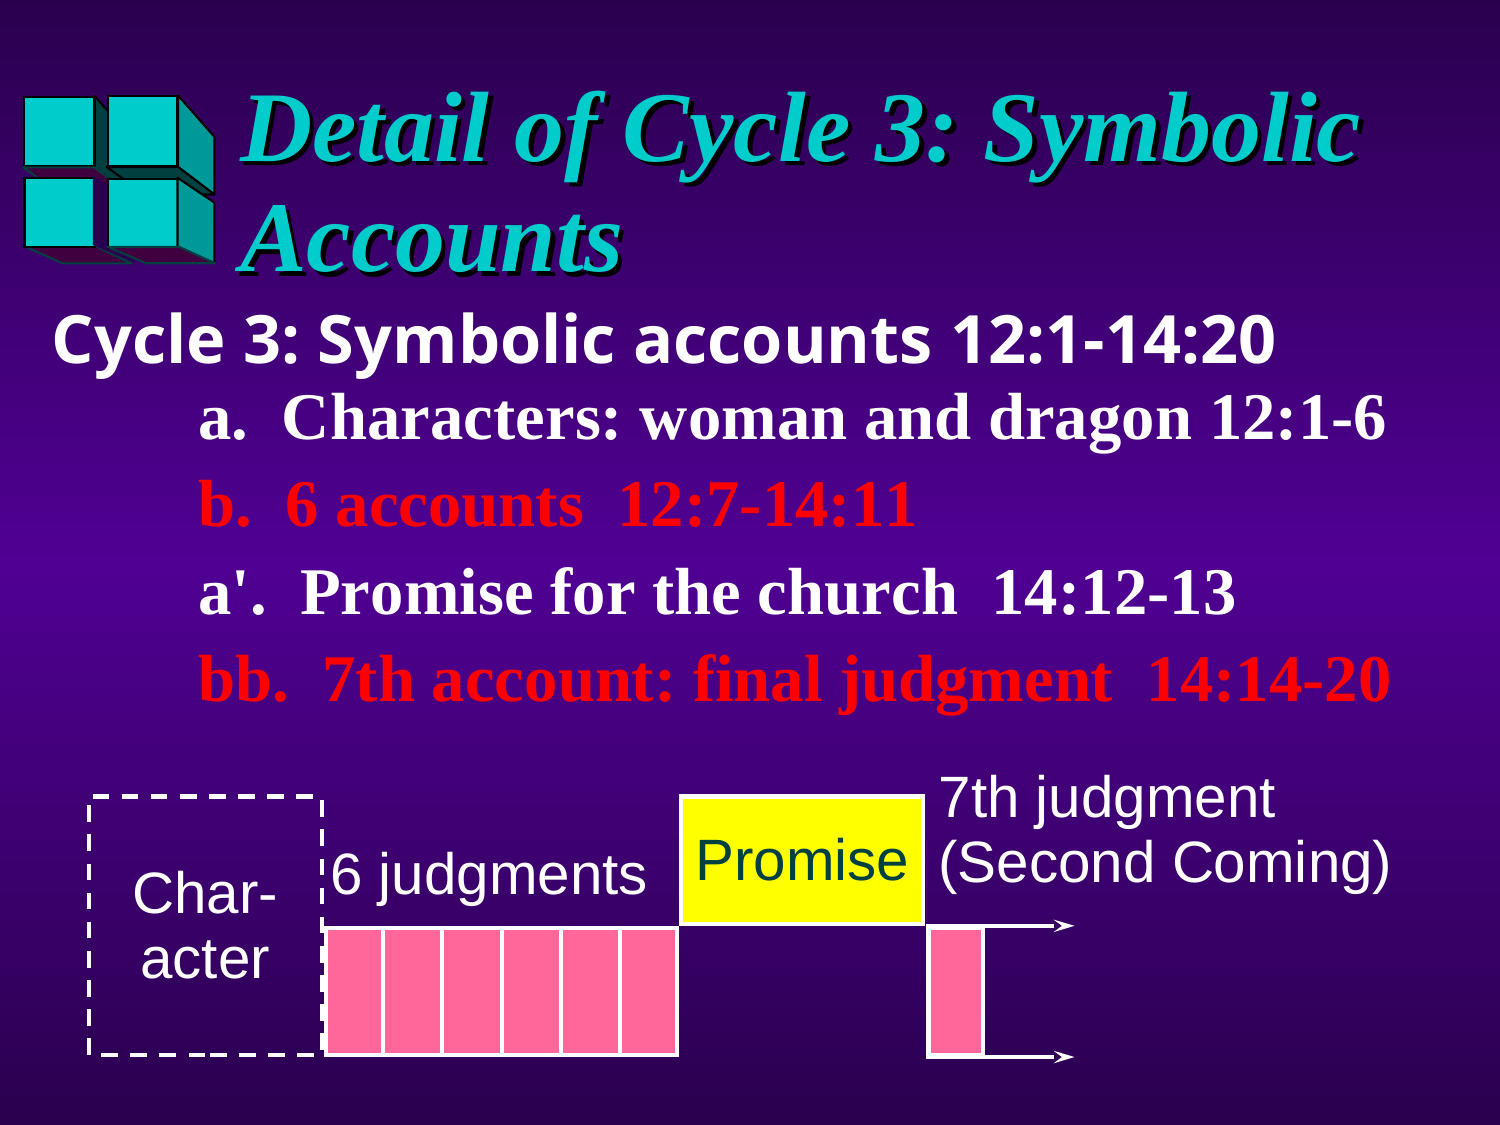

# Detail of Cycle 3: Symbolic Accounts
Cycle 3: Symbolic accounts 12:1-14:20
a. Characters: woman and dragon 12:1-6
Char-
acter
b. 6 accounts 12:7-14:11
6 judgments
a'. Promise for the church 14:12-13
Promise
bb. 7th account: final judgment 14:14-20
7th judgment
(Second Coming)